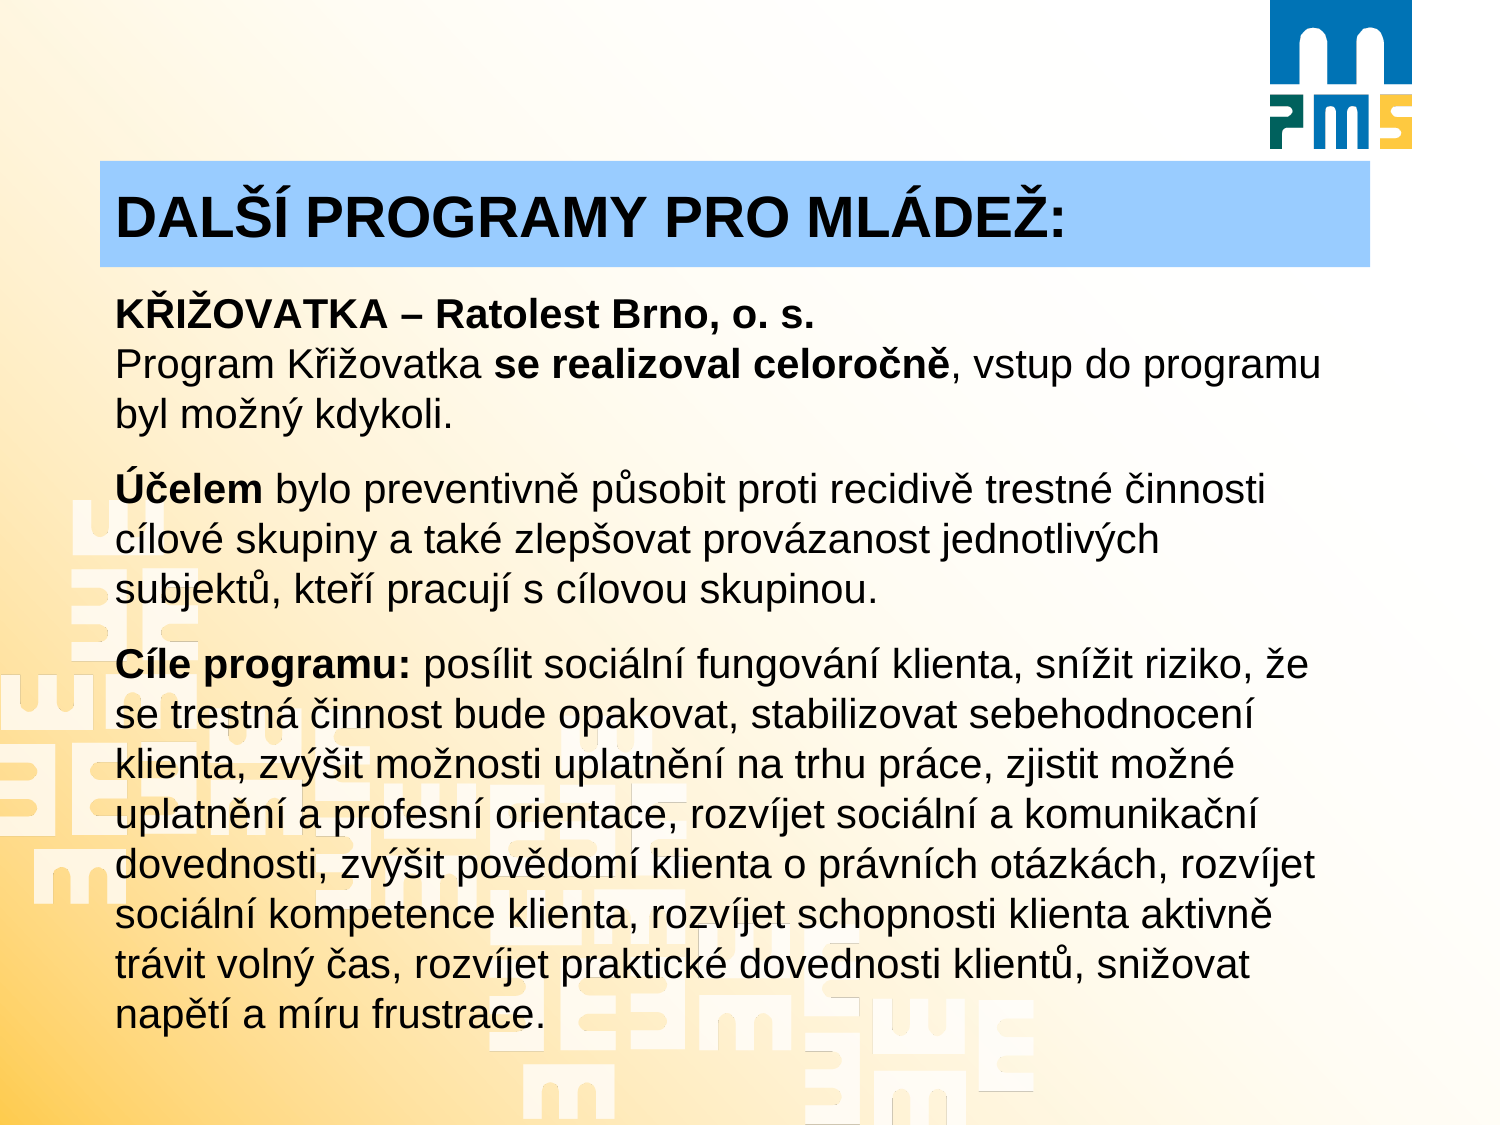

# DALŠÍ PROGRAMY PRO MLÁDEŽ:
KŘIŽOVATKA – Ratolest Brno, o. s.
Program Křižovatka se realizoval celoročně, vstup do programu byl možný kdykoli.
Účelem bylo preventivně působit proti recidivě trestné činnosti cílové skupiny a také zlepšovat provázanost jednotlivých subjektů, kteří pracují s cílovou skupinou.
Cíle programu: posílit sociální fungování klienta, snížit riziko, že se trestná činnost bude opakovat, stabilizovat sebehodnocení klienta, zvýšit možnosti uplatnění na trhu práce, zjistit možné uplatnění a profesní orientace, rozvíjet sociální a komunikační dovednosti, zvýšit povědomí klienta o právních otázkách, rozvíjet sociální kompetence klienta, rozvíjet schopnosti klienta aktivně trávit volný čas, rozvíjet praktické dovednosti klientů, snižovat napětí a míru frustrace.